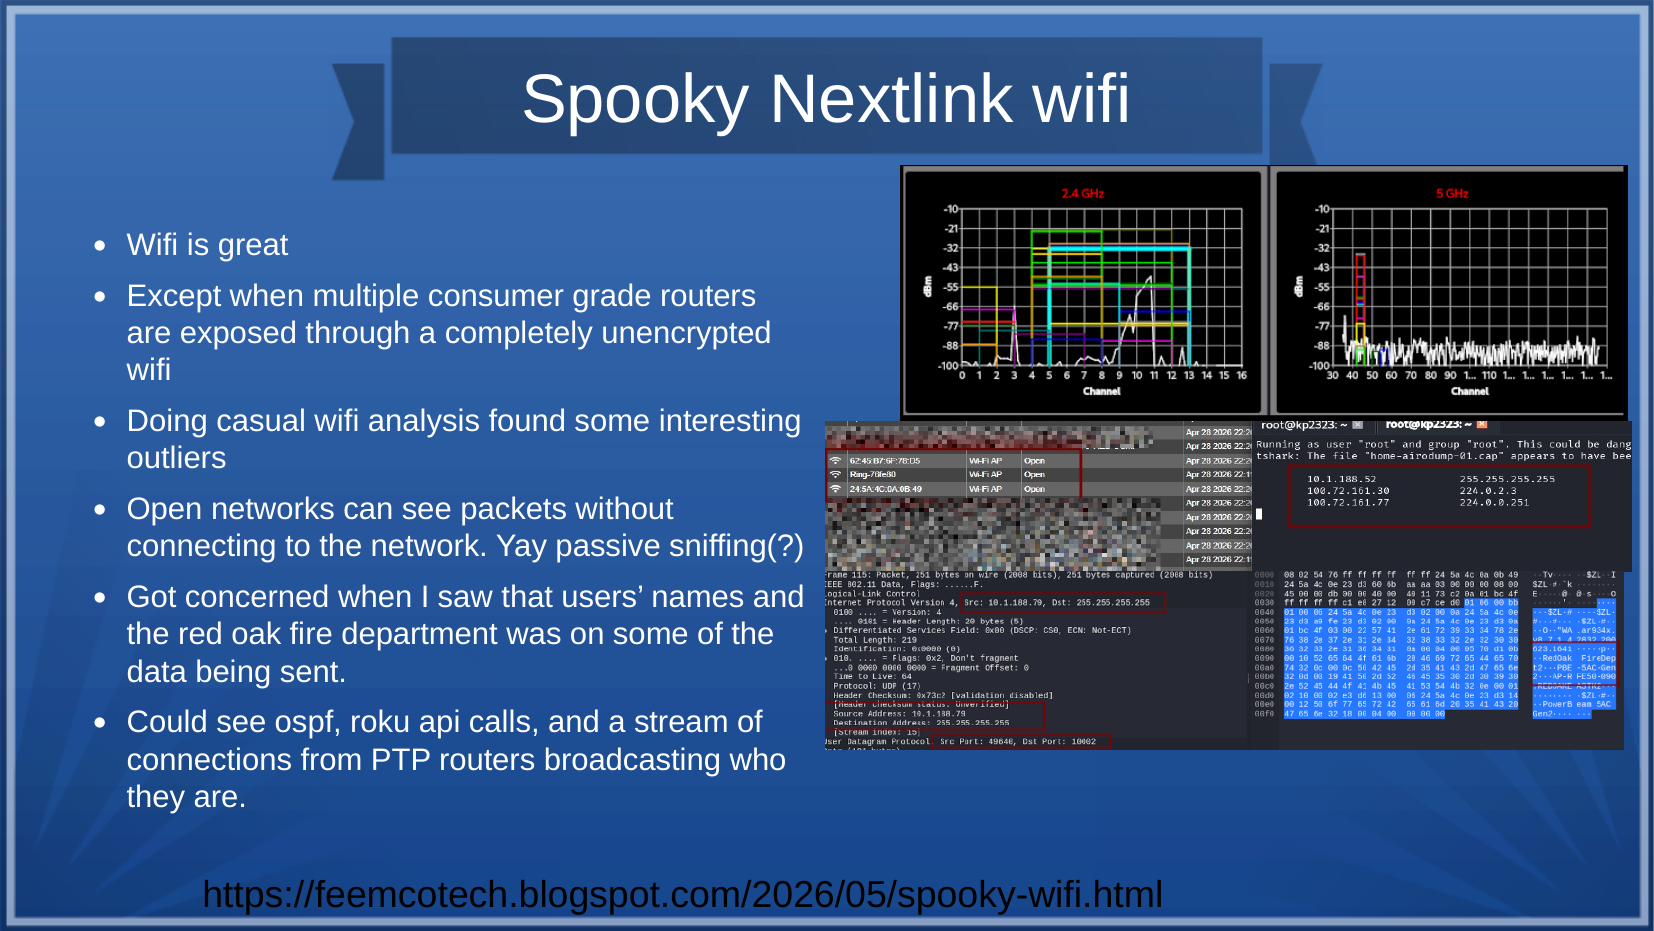

# Spooky Nextlink wifi
Wifi is great
Except when multiple consumer grade routers are exposed through a completely unencrypted wifi
Doing casual wifi analysis found some interesting outliers
Open networks can see packets without connecting to the network. Yay passive sniffing(?)
Got concerned when I saw that users’ names and the red oak fire department was on some of the data being sent.
Could see ospf, roku api calls, and a stream of connections from PTP routers broadcasting who they are.
https://feemcotech.blogspot.com/2026/05/spooky-wifi.html